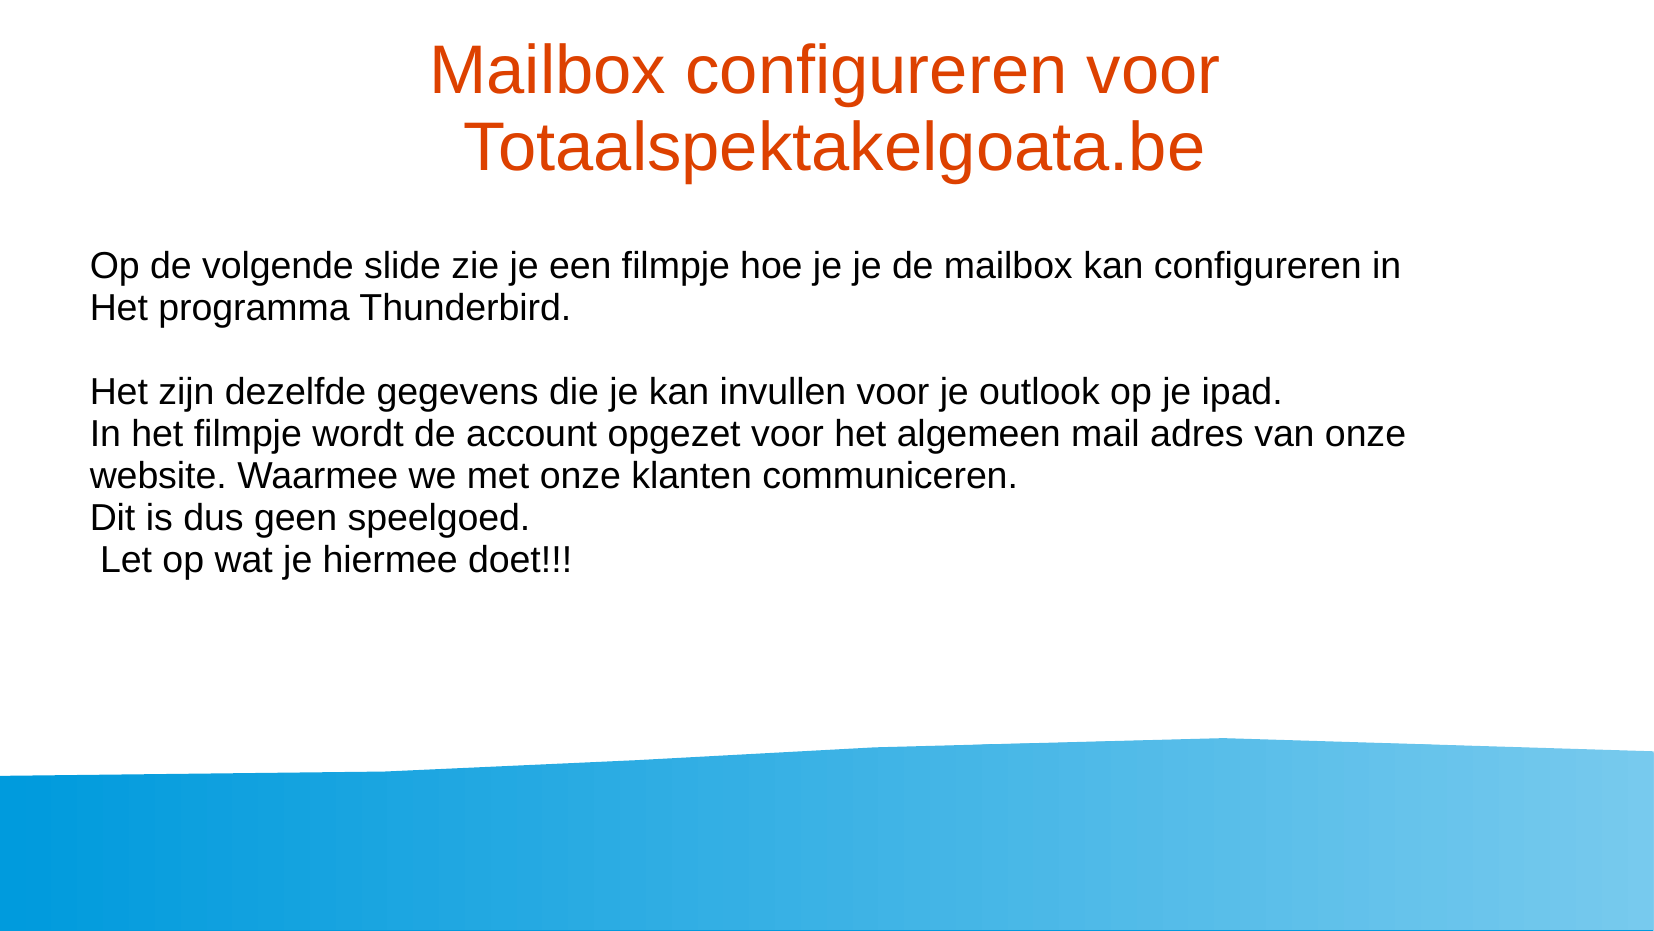

# Mailbox configureren voor Totaalspektakelgoata.be
Op de volgende slide zie je een filmpje hoe je je de mailbox kan configureren in
Het programma Thunderbird.
Het zijn dezelfde gegevens die je kan invullen voor je outlook op je ipad.
In het filmpje wordt de account opgezet voor het algemeen mail adres van onze website. Waarmee we met onze klanten communiceren.
Dit is dus geen speelgoed.
 Let op wat je hiermee doet!!!